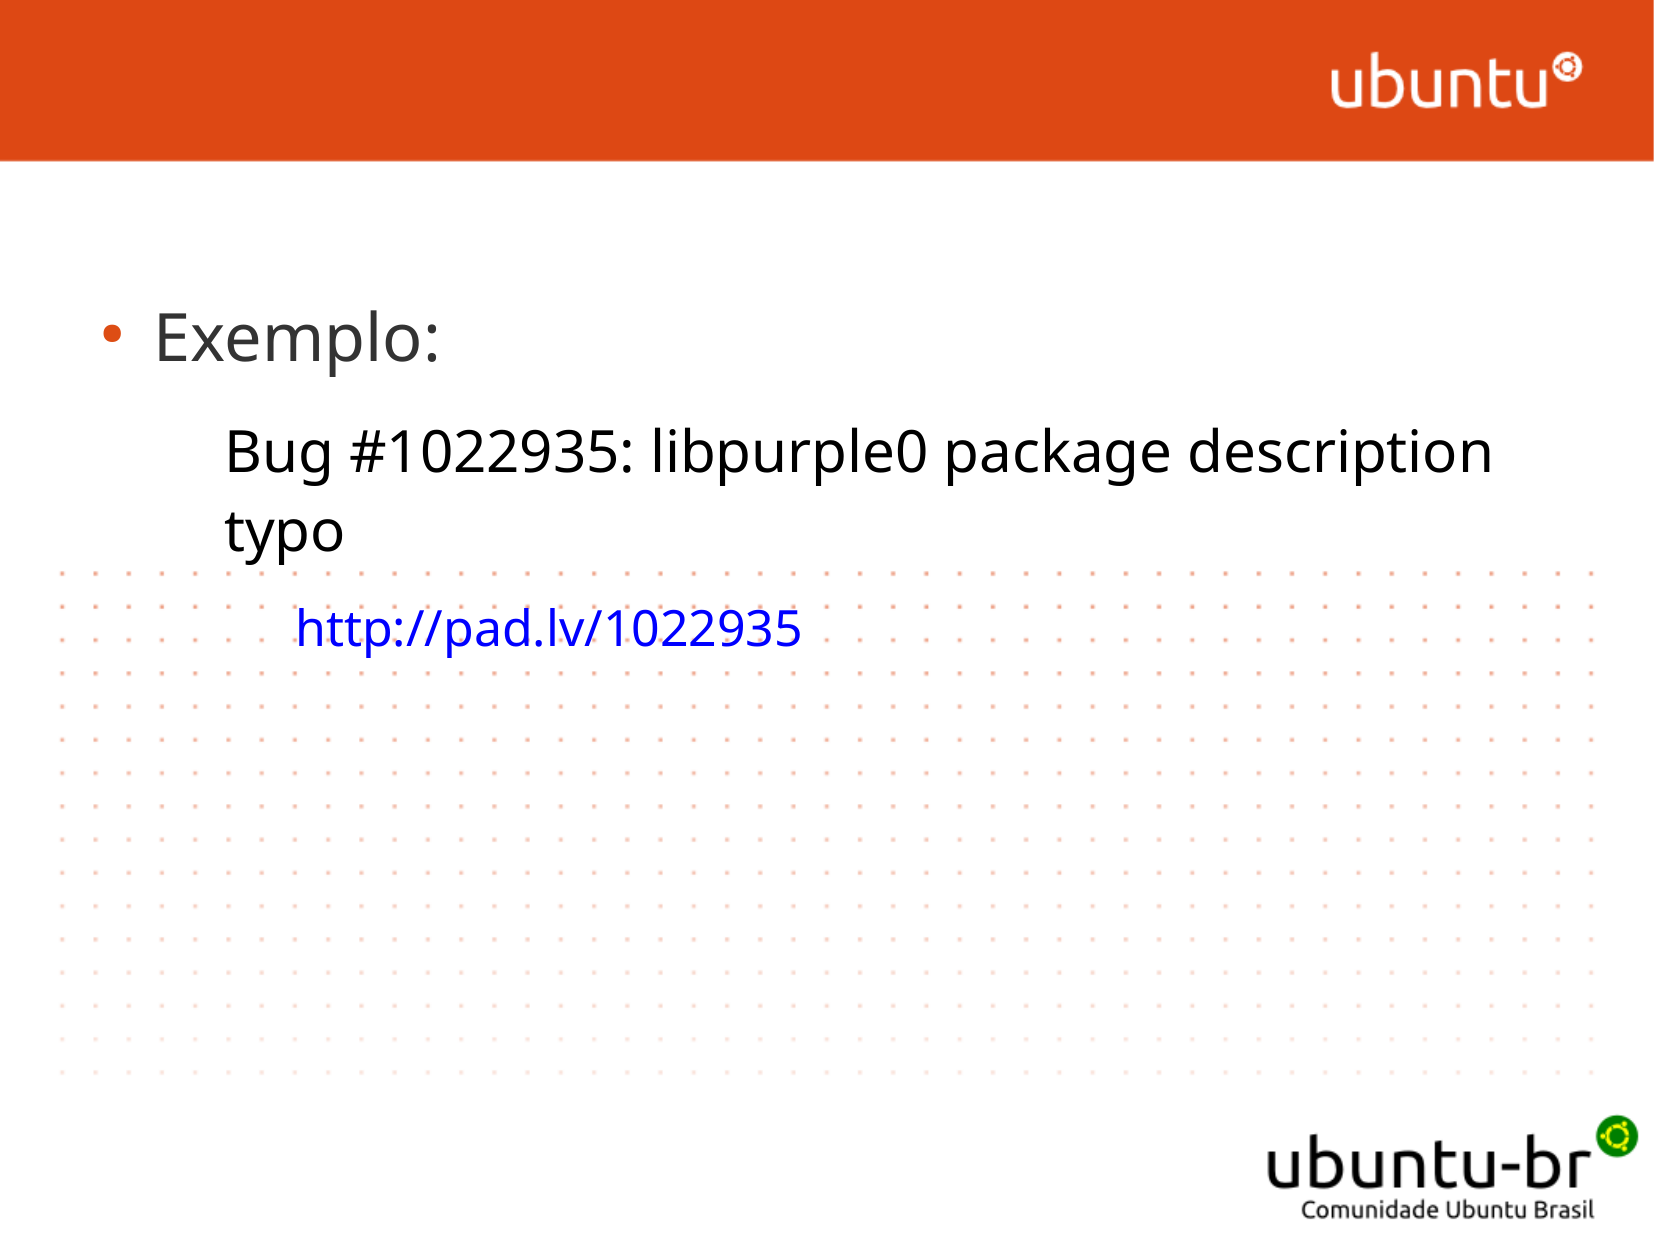

#
Exemplo:
Bug #1022935: libpurple0 package description typo
http://pad.lv/1022935